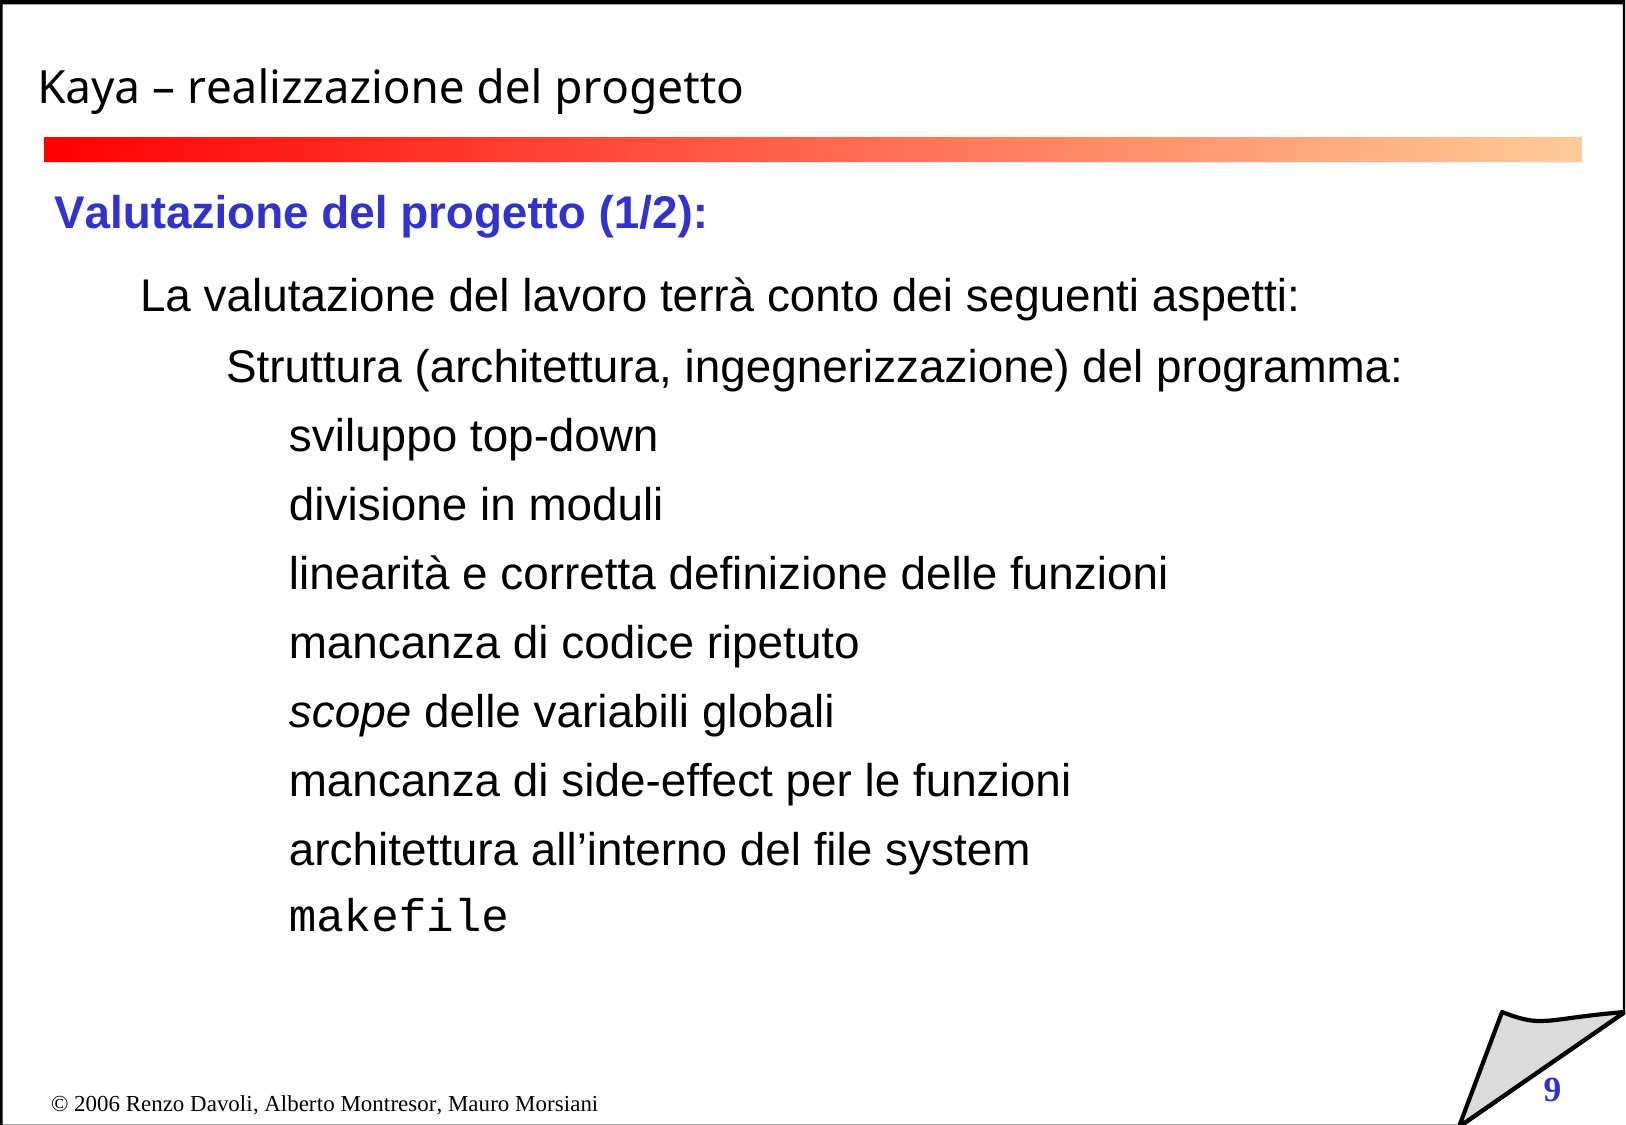

# Kaya – realizzazione del progetto
Valutazione del progetto (1/2):
La valutazione del lavoro terrà conto dei seguenti aspetti:
Struttura (architettura, ingegnerizzazione) del programma:
sviluppo top-down
divisione in moduli
linearità e corretta definizione delle funzioni
mancanza di codice ripetuto
scope delle variabili globali
mancanza di side-effect per le funzioni
architettura all’interno del file system
makefile